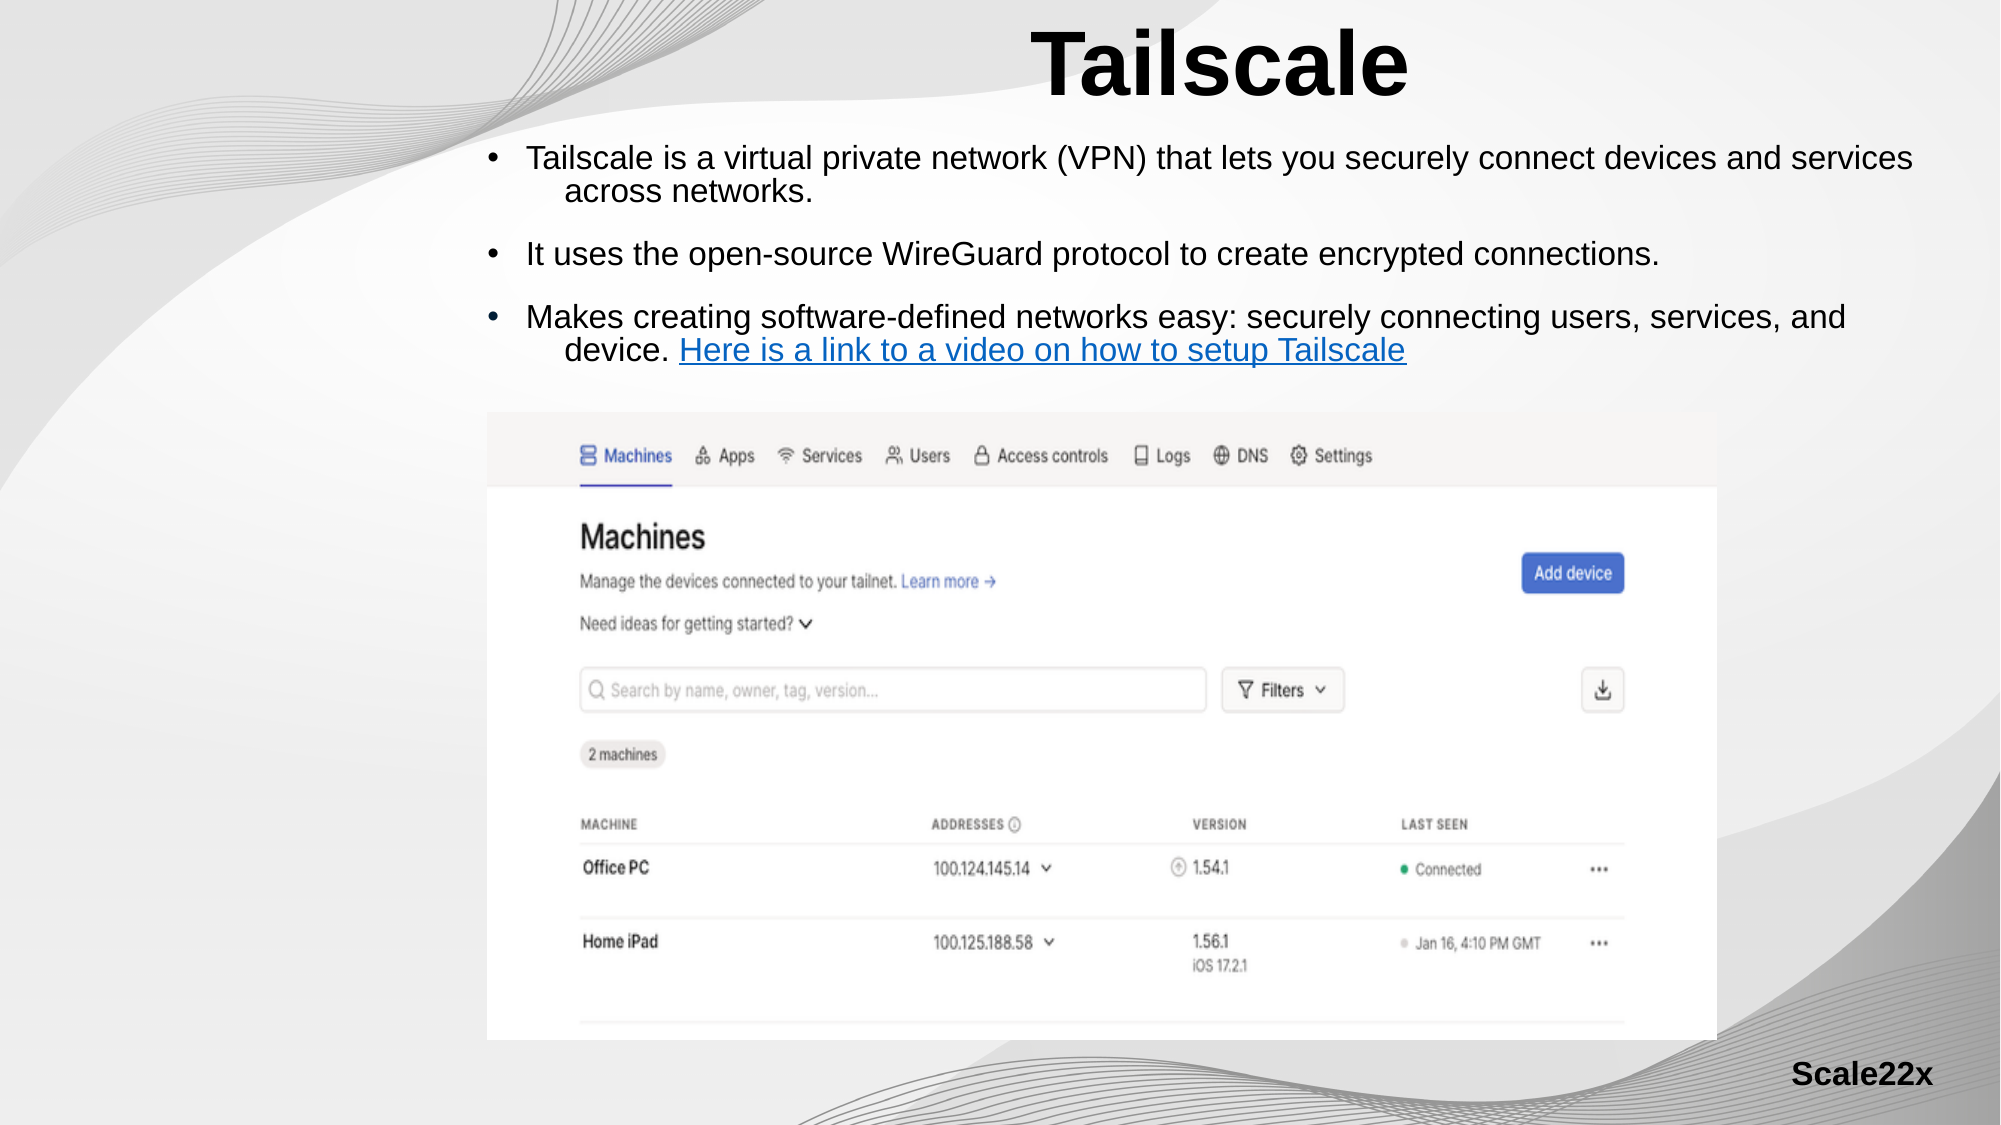

# Tailscale
Tailscale is a virtual private network (VPN) that lets you securely connect devices and services across networks.
It uses the open-source WireGuard protocol to create encrypted connections.
Makes creating software-defined networks easy: securely connecting users, services, and device. Here is a link to a video on how to setup Tailscale
Scale22x